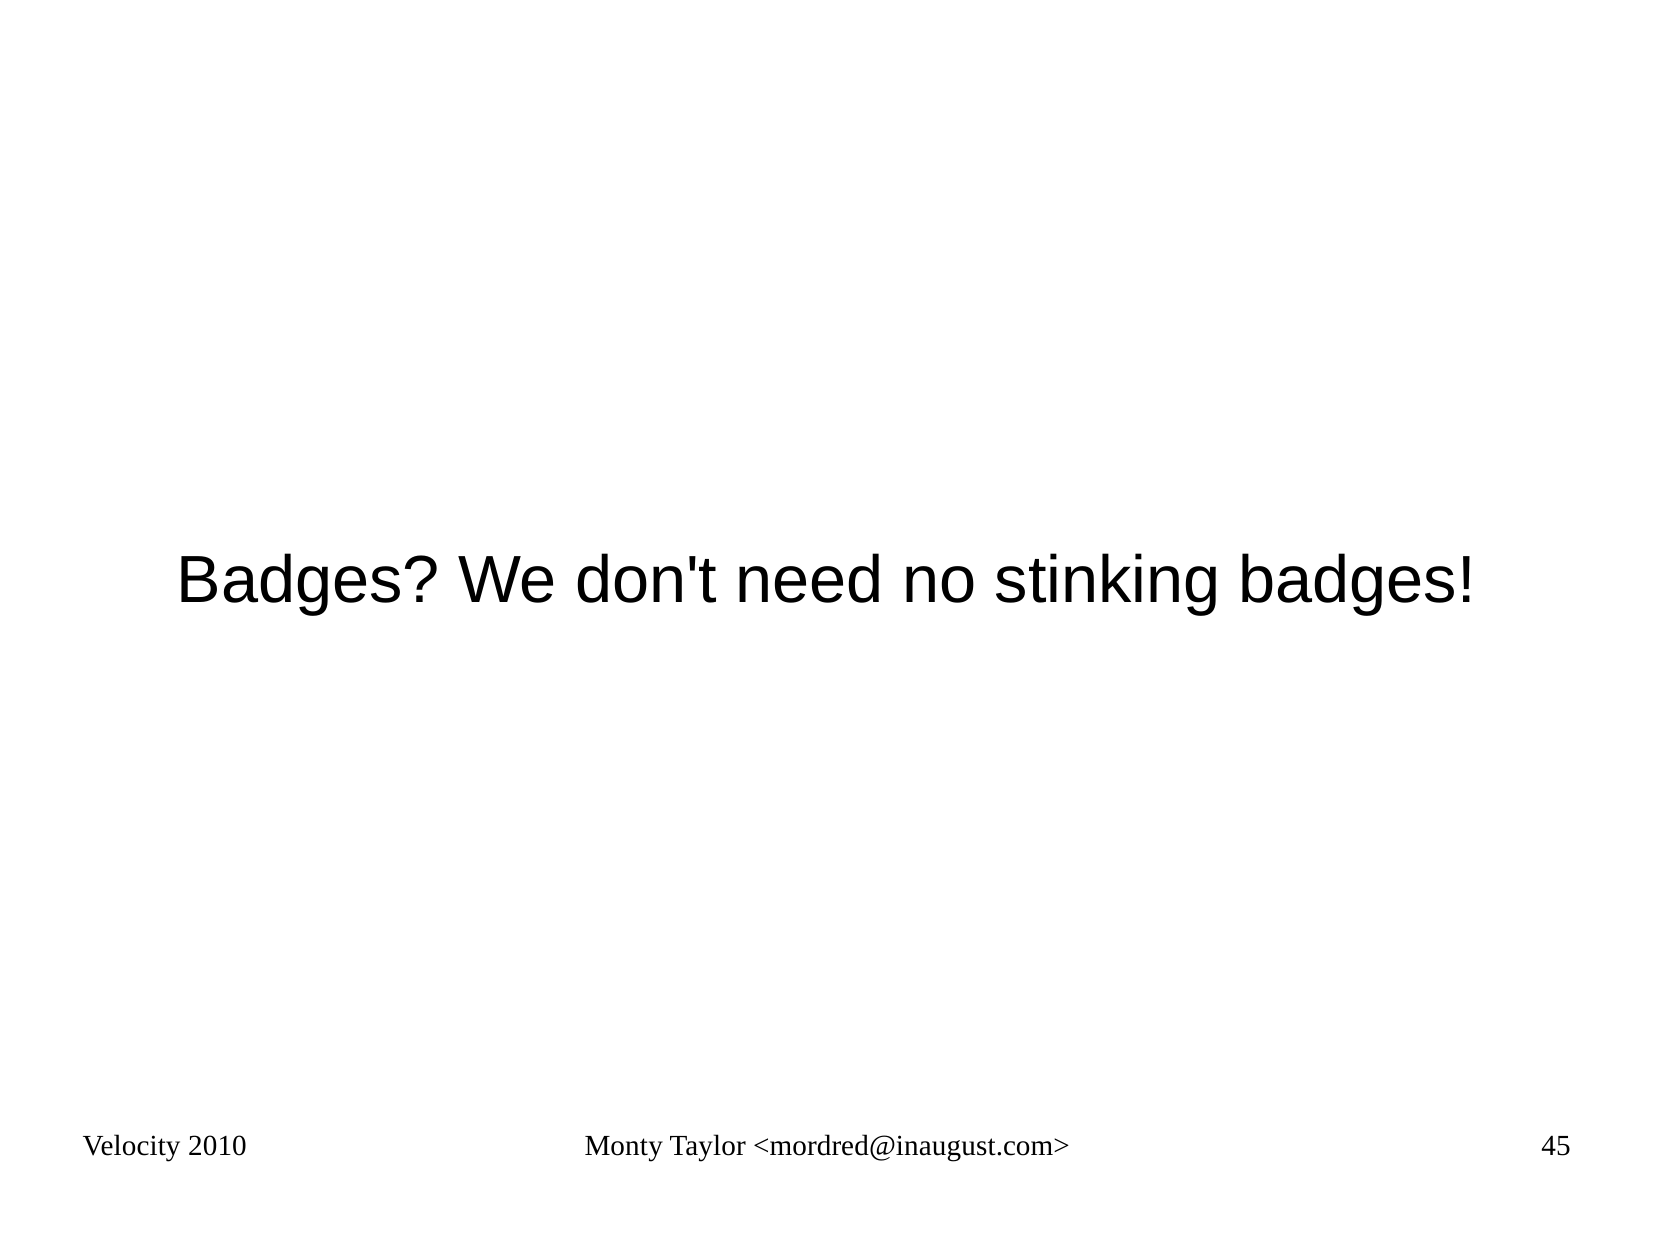

# Badges? We don't need no stinking badges!
Velocity 2010
Monty Taylor <mordred@inaugust.com>
45